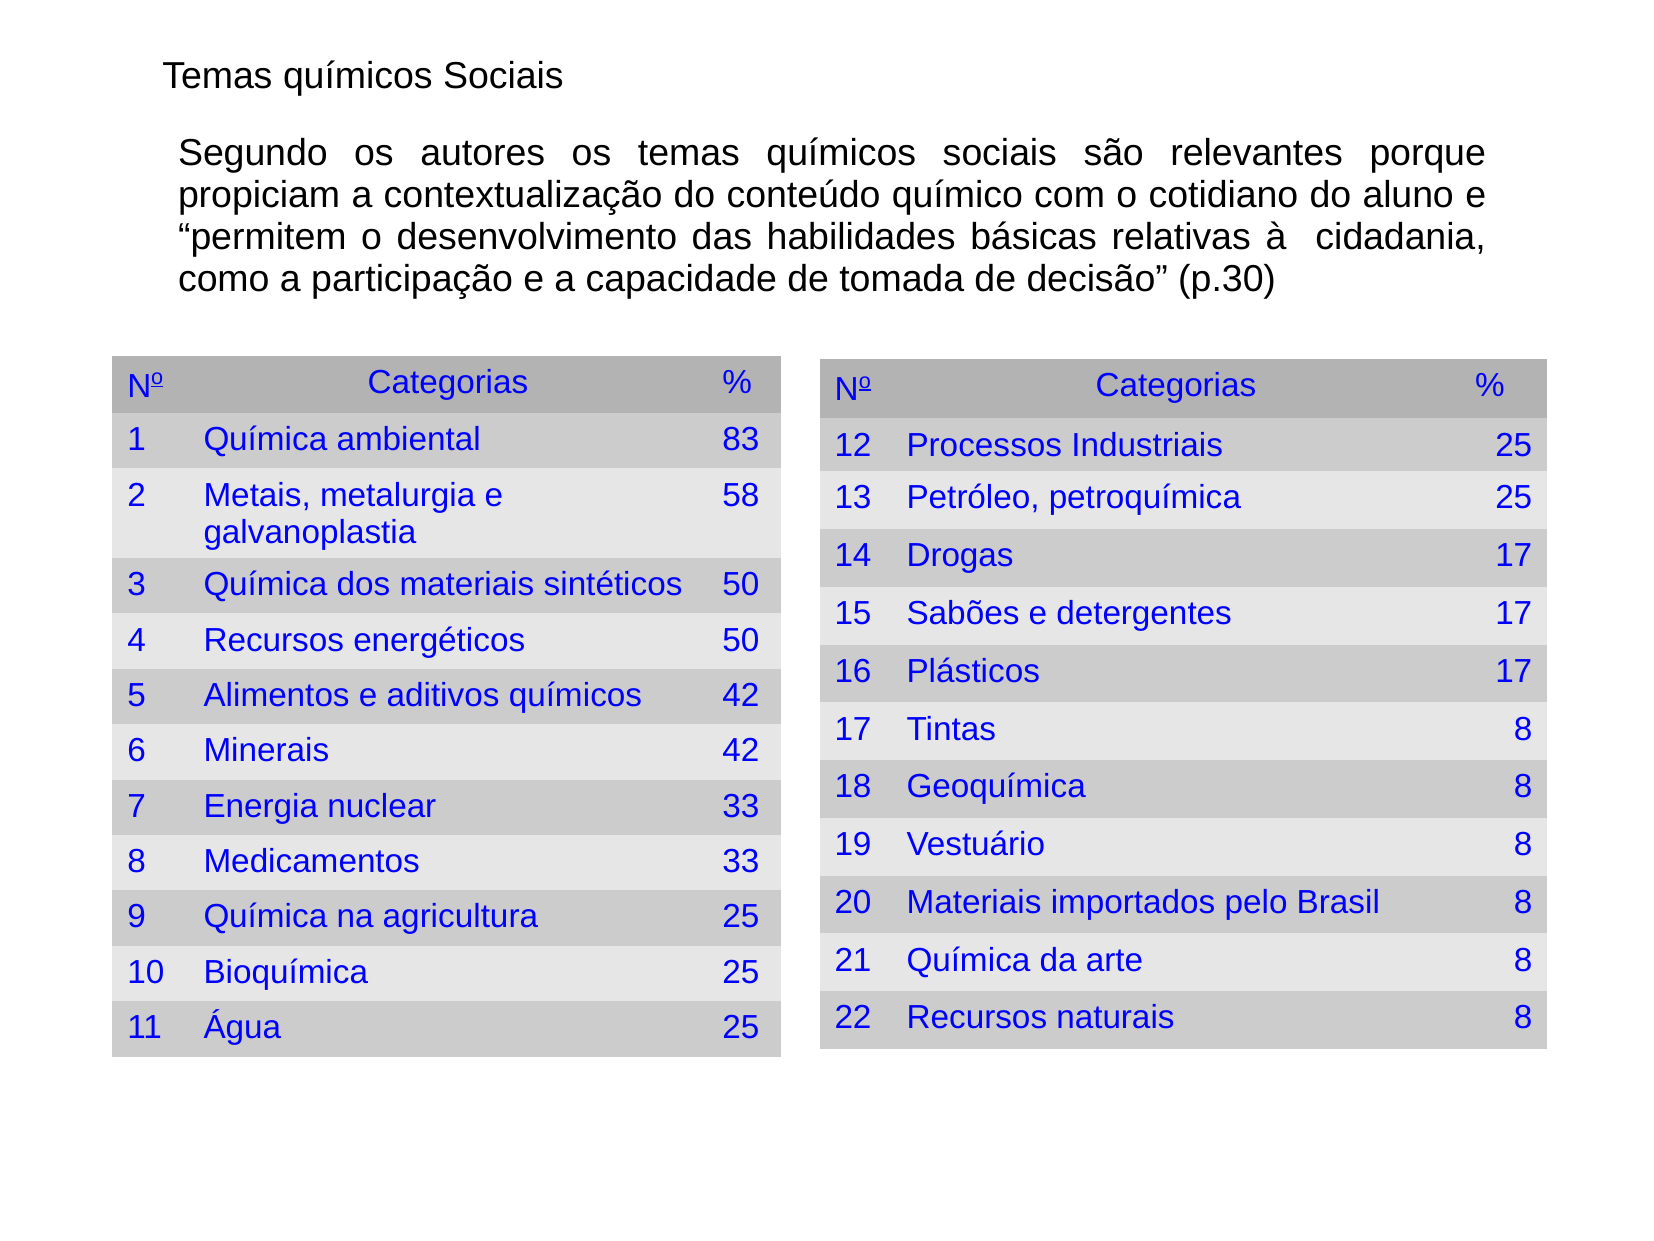

Temas químicos Sociais
Segundo os autores os temas químicos sociais são relevantes porque propiciam a contextualização do conteúdo químico com o cotidiano do aluno e “permitem o desenvolvimento das habilidades básicas relativas à cidadania, como a participação e a capacidade de tomada de decisão” (p.30)
| No | Categorias | % |
| --- | --- | --- |
| 1 | Química ambiental | 83 |
| 2 | Metais, metalurgia e galvanoplastia | 58 |
| 3 | Química dos materiais sintéticos | 50 |
| 4 | Recursos energéticos | 50 |
| 5 | Alimentos e aditivos químicos | 42 |
| 6 | Minerais | 42 |
| 7 | Energia nuclear | 33 |
| 8 | Medicamentos | 33 |
| 9 | Química na agricultura | 25 |
| 10 | Bioquímica | 25 |
| 11 | Água | 25 |
| No | Categorias | % |
| --- | --- | --- |
| 12 | Processos Industriais | 25 |
| 13 | Petróleo, petroquímica | 25 |
| 14 | Drogas | 17 |
| 15 | Sabões e detergentes | 17 |
| 16 | Plásticos | 17 |
| 17 | Tintas | 8 |
| 18 | Geoquímica | 8 |
| 19 | Vestuário | 8 |
| 20 | Materiais importados pelo Brasil | 8 |
| 21 | Química da arte | 8 |
| 22 | Recursos naturais | 8 |